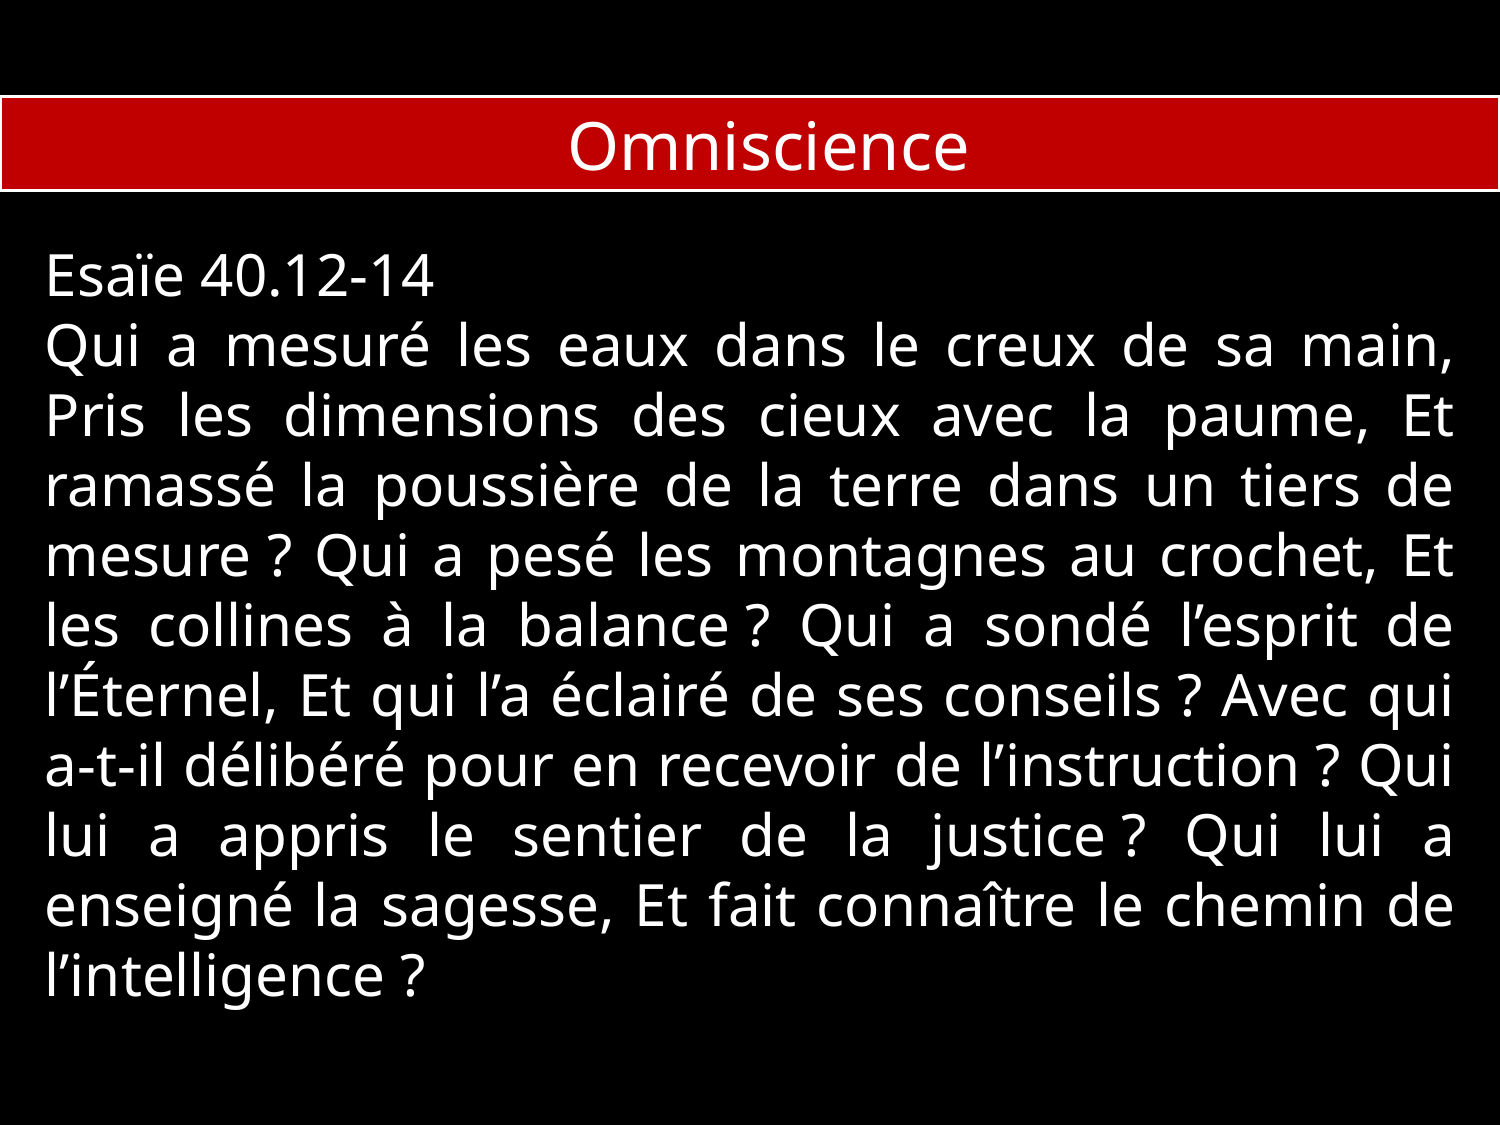

Omniscience
Esaïe 40.12-14
Qui a mesuré les eaux dans le creux de sa main, Pris les dimensions des cieux avec la paume, Et ramassé la poussière de la terre dans un tiers de mesure ? Qui a pesé les montagnes au crochet, Et les collines à la balance ? Qui a sondé l’esprit de l’Éternel, Et qui l’a éclairé de ses conseils ? Avec qui a-t-il délibéré pour en recevoir de l’instruction ? Qui lui a appris le sentier de la justice ? Qui lui a enseigné la sagesse, Et fait connaître le chemin de l’intelligence ?